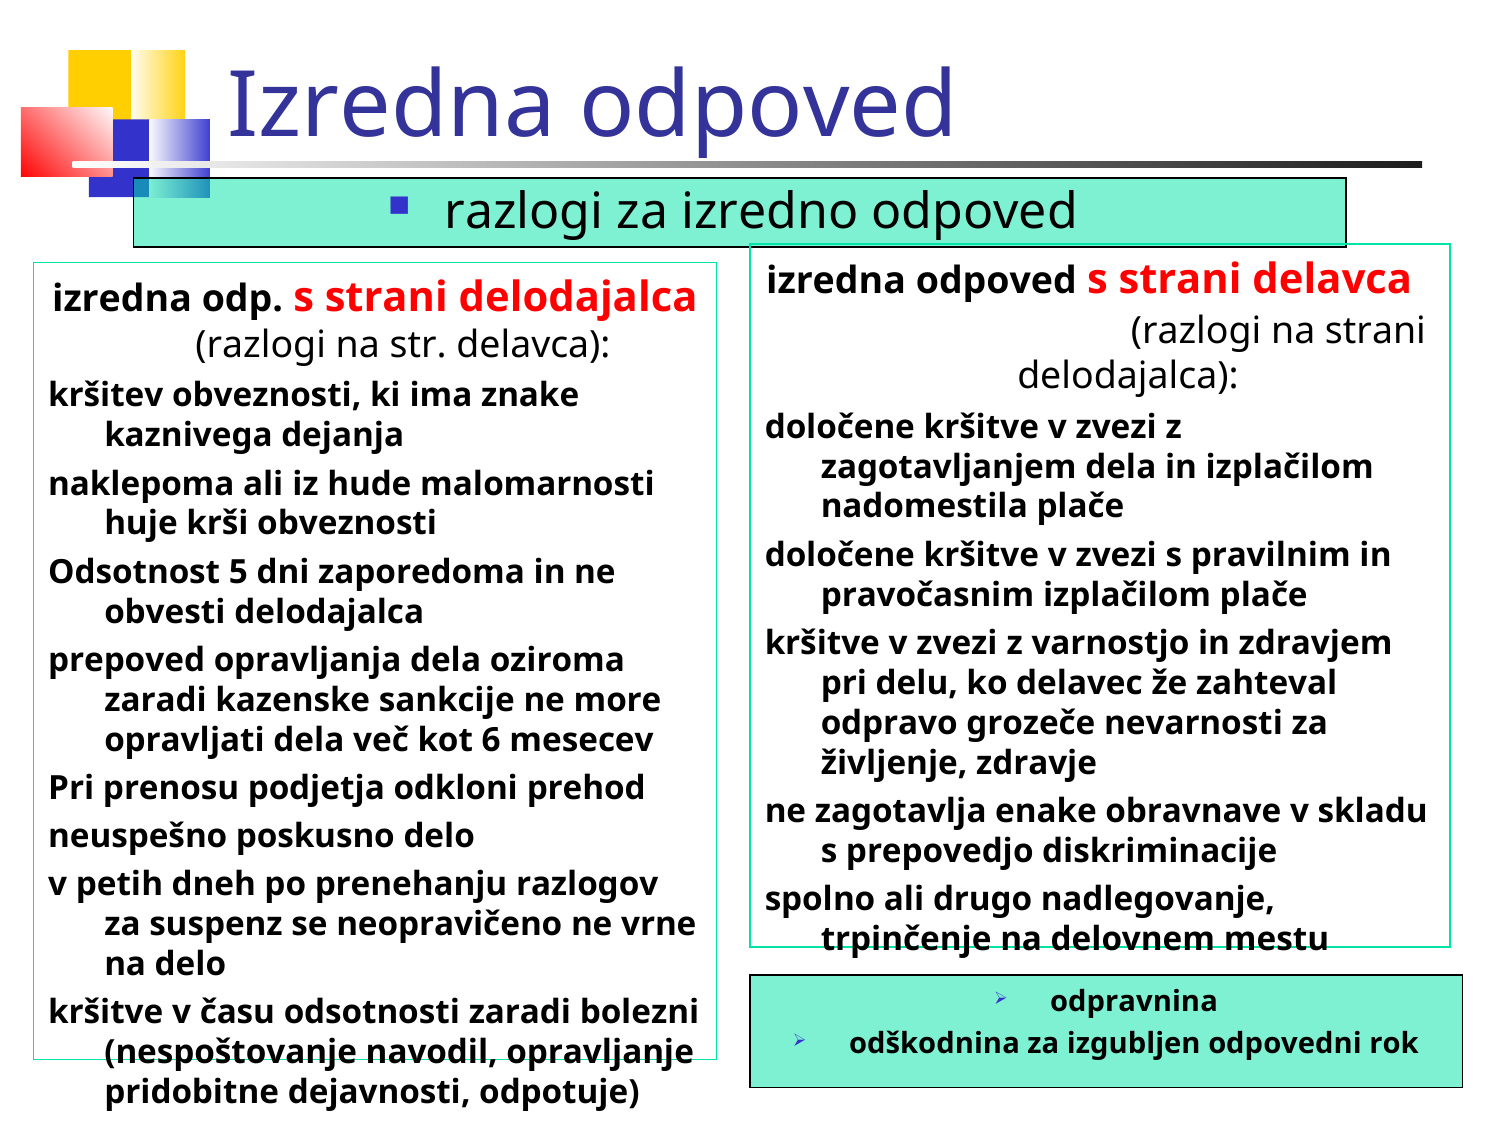

# Izredna odpoved
razlogi za izredno odpoved
izredna odpoved s strani delavca (razlogi na strani delodajalca):
določene kršitve v zvezi z zagotavljanjem dela in izplačilom nadomestila plače
določene kršitve v zvezi s pravilnim in pravočasnim izplačilom plače
kršitve v zvezi z varnostjo in zdravjem pri delu, ko delavec že zahteval odpravo grozeče nevarnosti za življenje, zdravje
ne zagotavlja enake obravnave v skladu s prepovedjo diskriminacije
spolno ali drugo nadlegovanje, trpinčenje na delovnem mestu
izredna odp. s strani delodajalca (razlogi na str. delavca):
kršitev obveznosti, ki ima znake kaznivega dejanja
naklepoma ali iz hude malomarnosti huje krši obveznosti
Odsotnost 5 dni zaporedoma in ne obvesti delodajalca
prepoved opravljanja dela oziroma zaradi kazenske sankcije ne more opravljati dela več kot 6 mesecev
Pri prenosu podjetja odkloni prehod
neuspešno poskusno delo
v petih dneh po prenehanju razlogov za suspenz se neopravičeno ne vrne na delo
kršitve v času odsotnosti zaradi bolezni (nespoštovanje navodil, opravljanje pridobitne dejavnosti, odpotuje)
odpravnina
odškodnina za izgubljen odpovedni rok